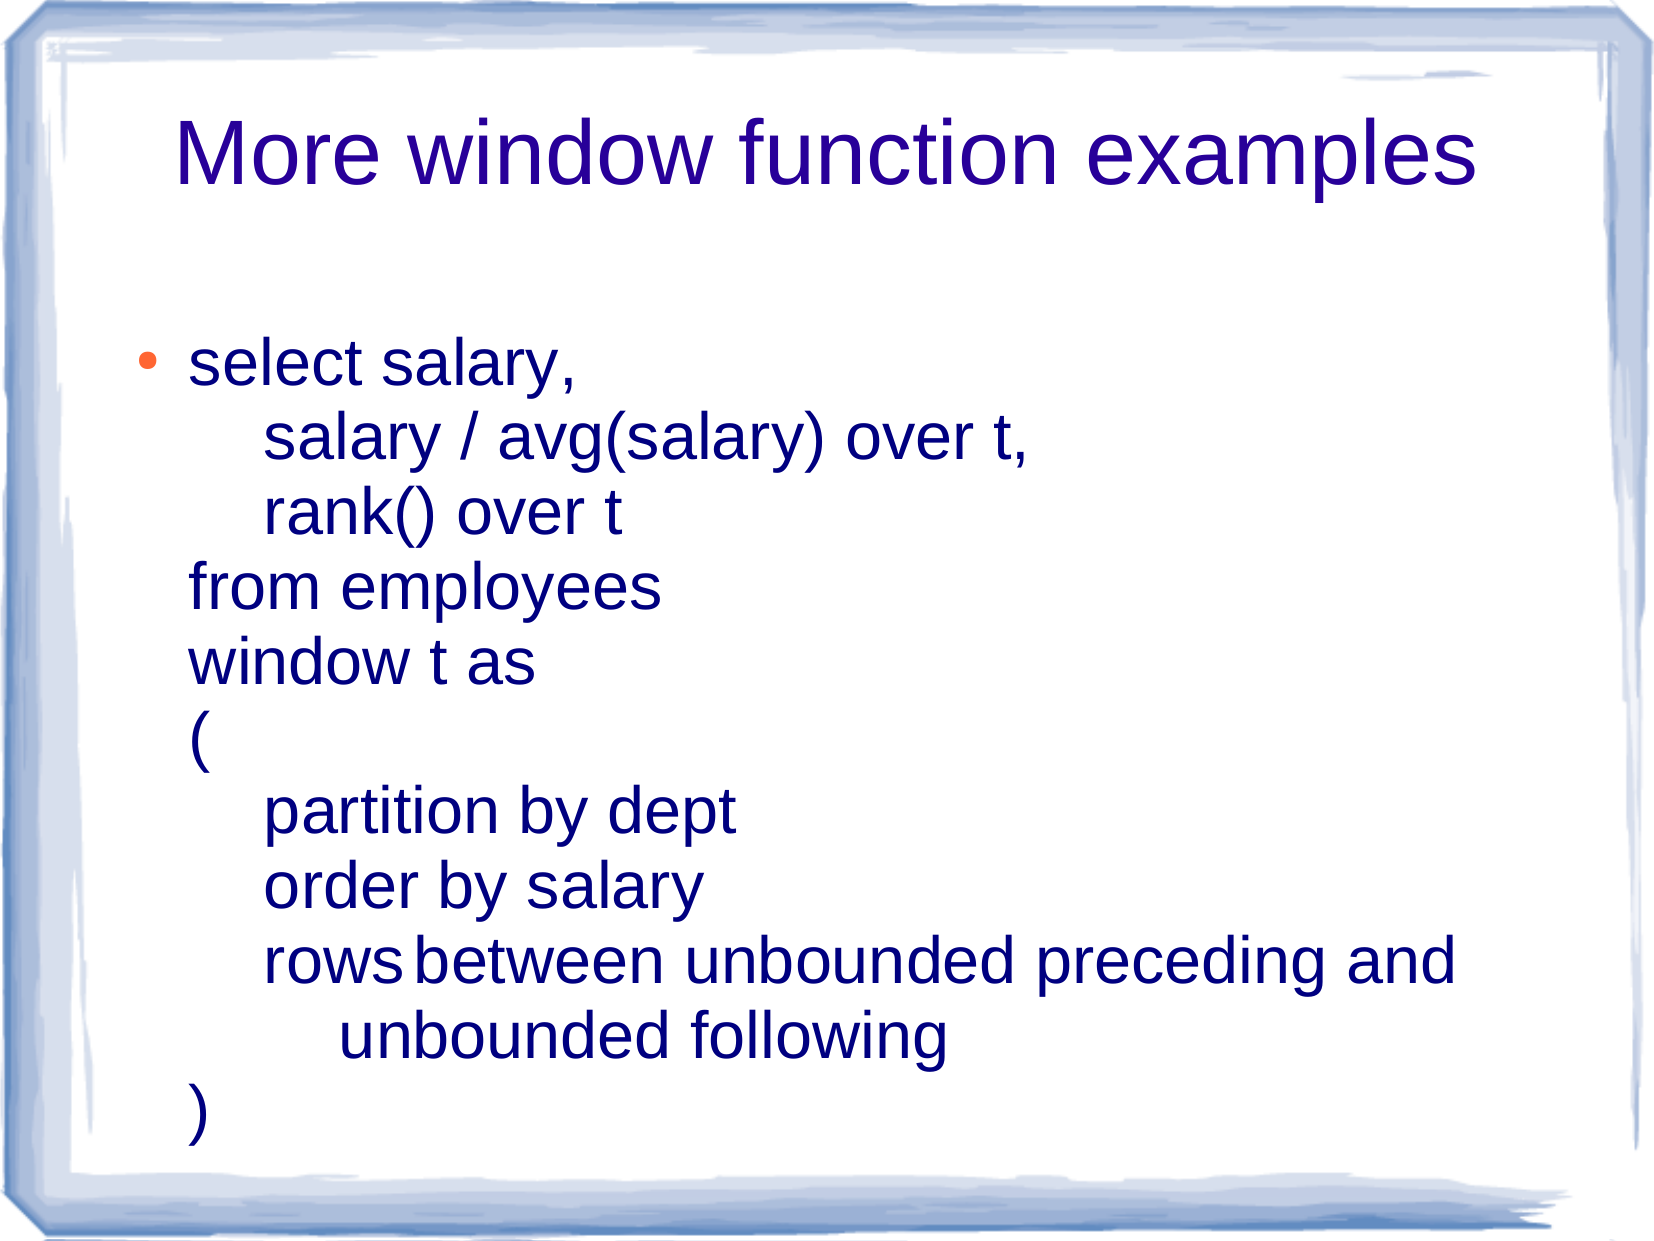

# More window function examples
select salary,
	salary / avg(salary) over t,
 	rank() over t
from employees
window t as
(
	partition by dept
	order by salary
	rows	between unbounded preceding and
		unbounded following
)